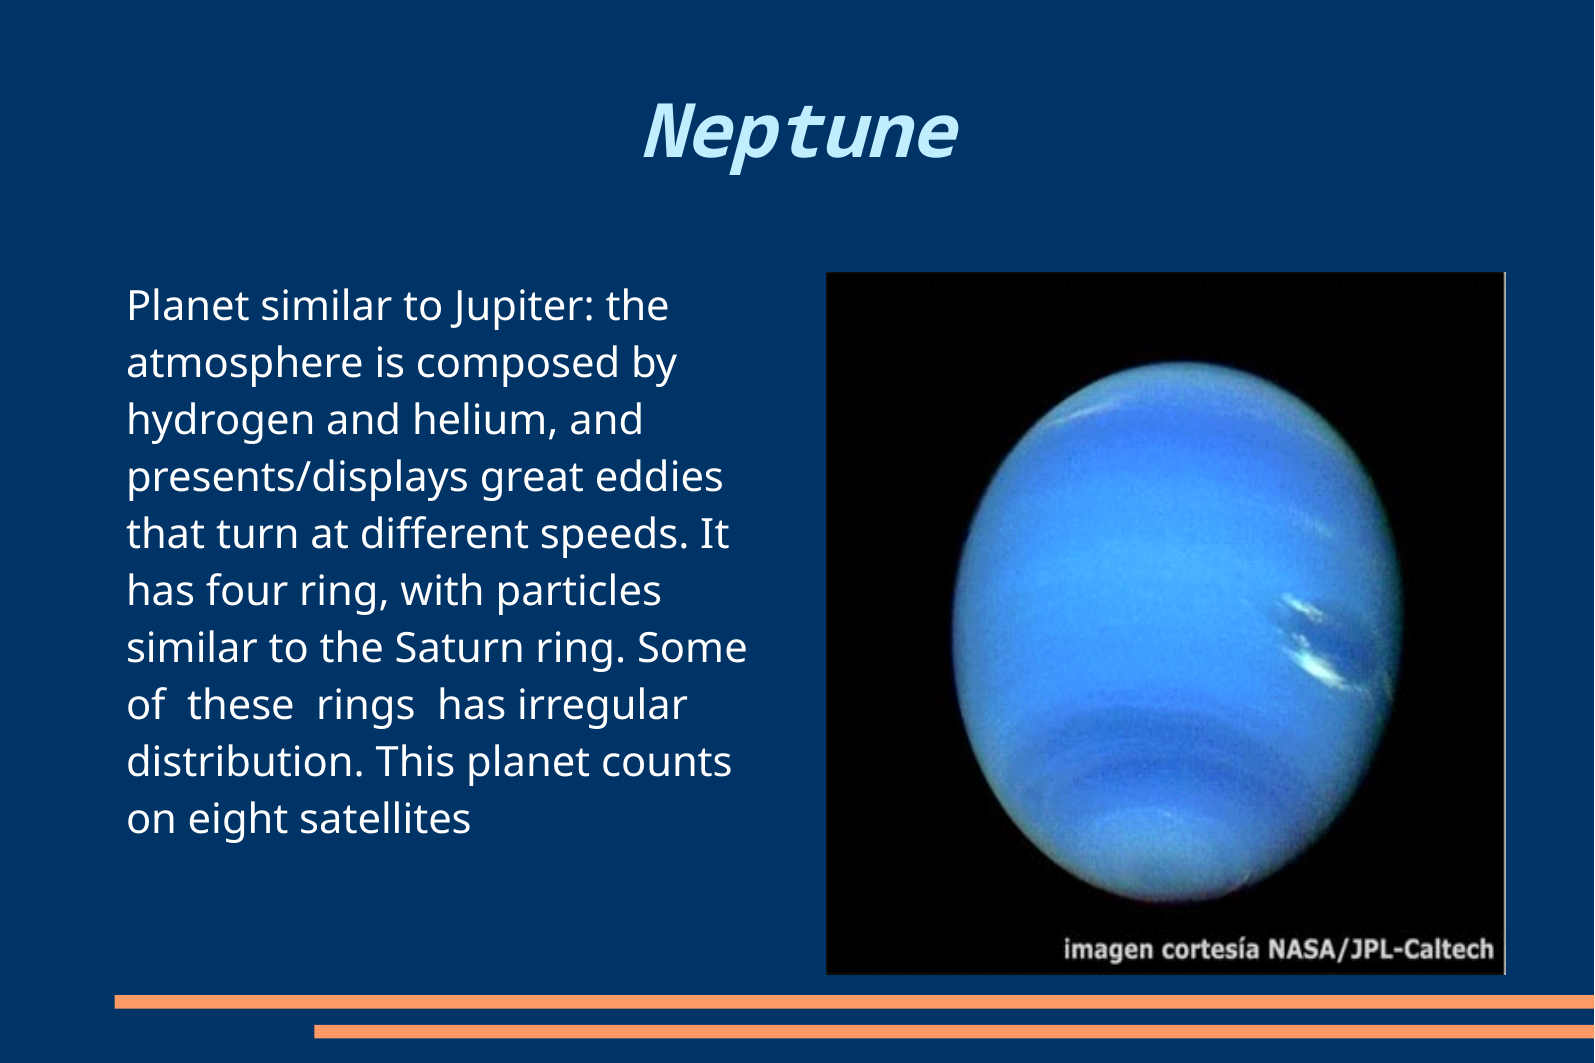

# Neptune
Planet similar to Jupiter: the atmosphere is composed by hydrogen and helium, and presents/displays great eddies that turn at different speeds. It has four ring, with particles similar to the Saturn ring. Some of these rings has irregular distribution. This planet counts on eight satellites